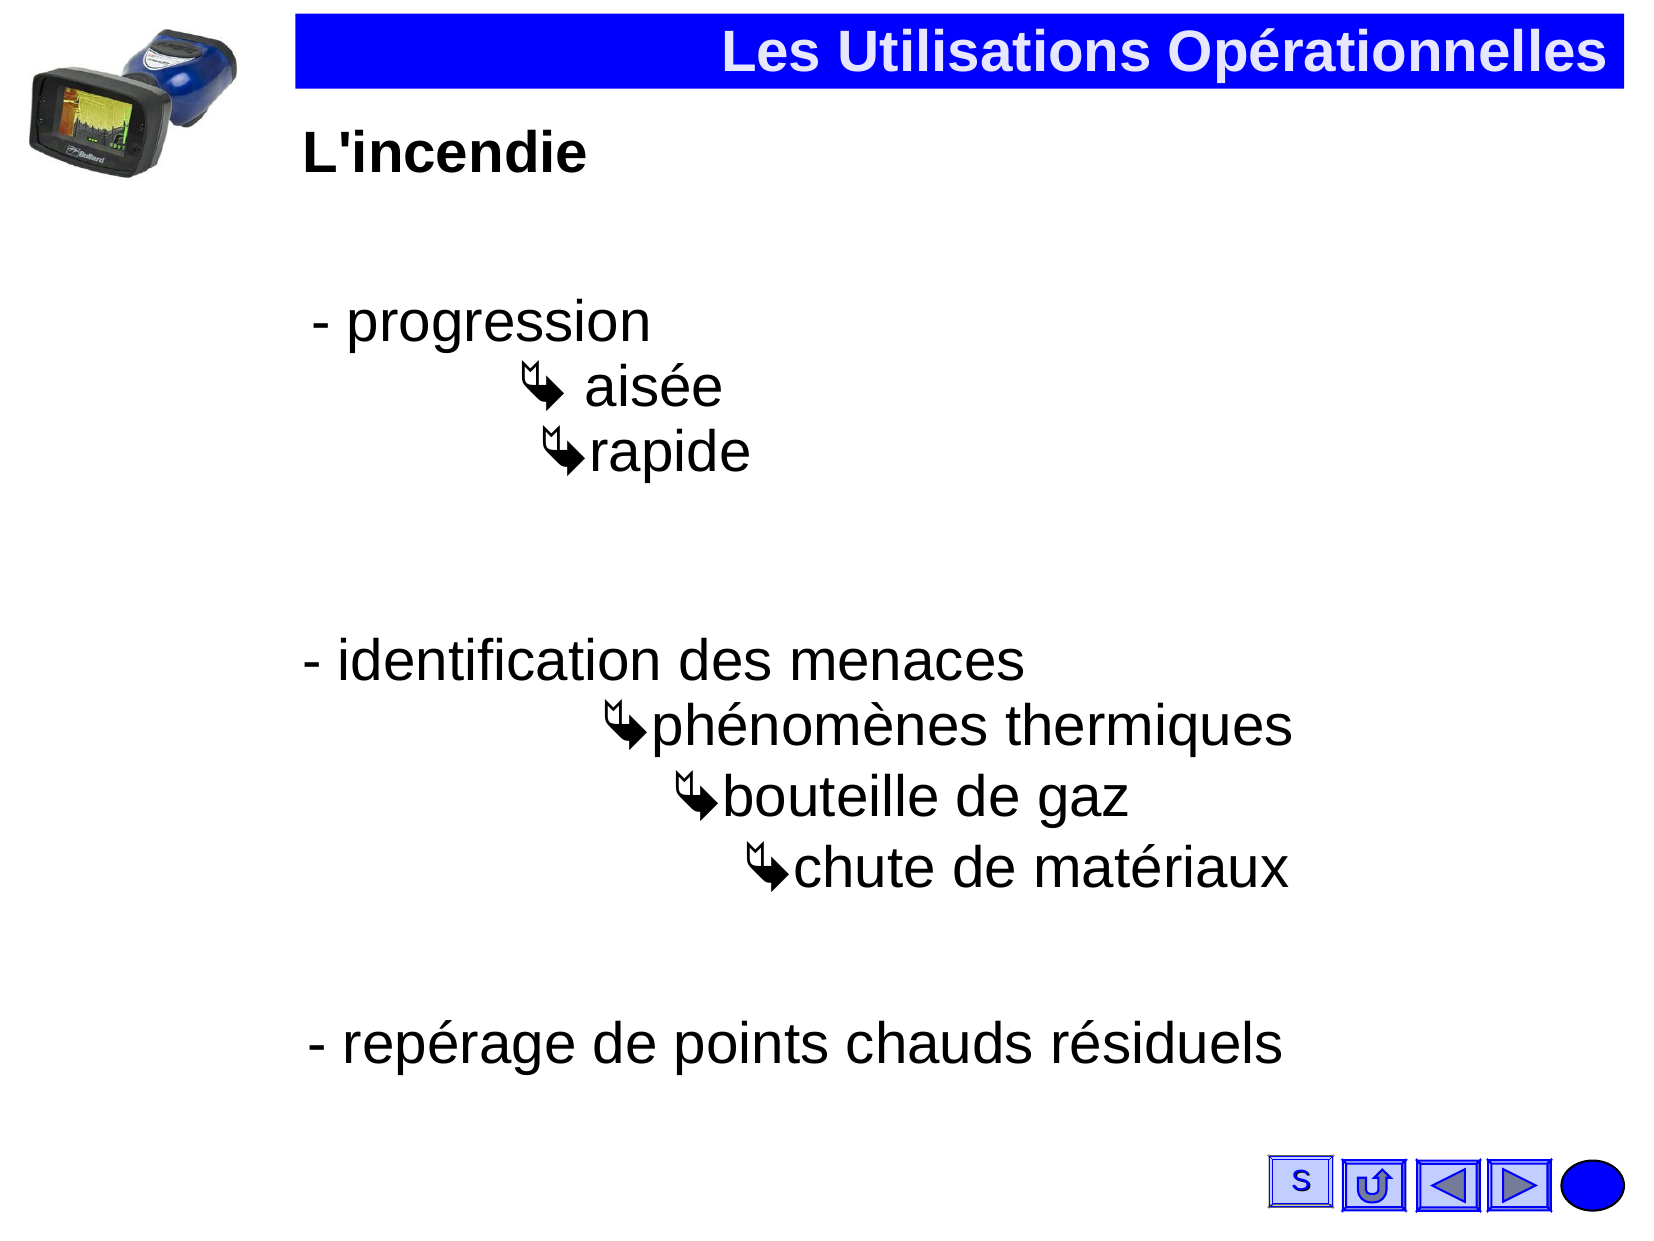

Les Utilisations Opérationnelles
L'incendie
- progression
 aisée
rapide
# - identification des menaces
phénomènes thermiques
bouteille de gaz
chute de matériaux
- repérage de points chauds résiduels